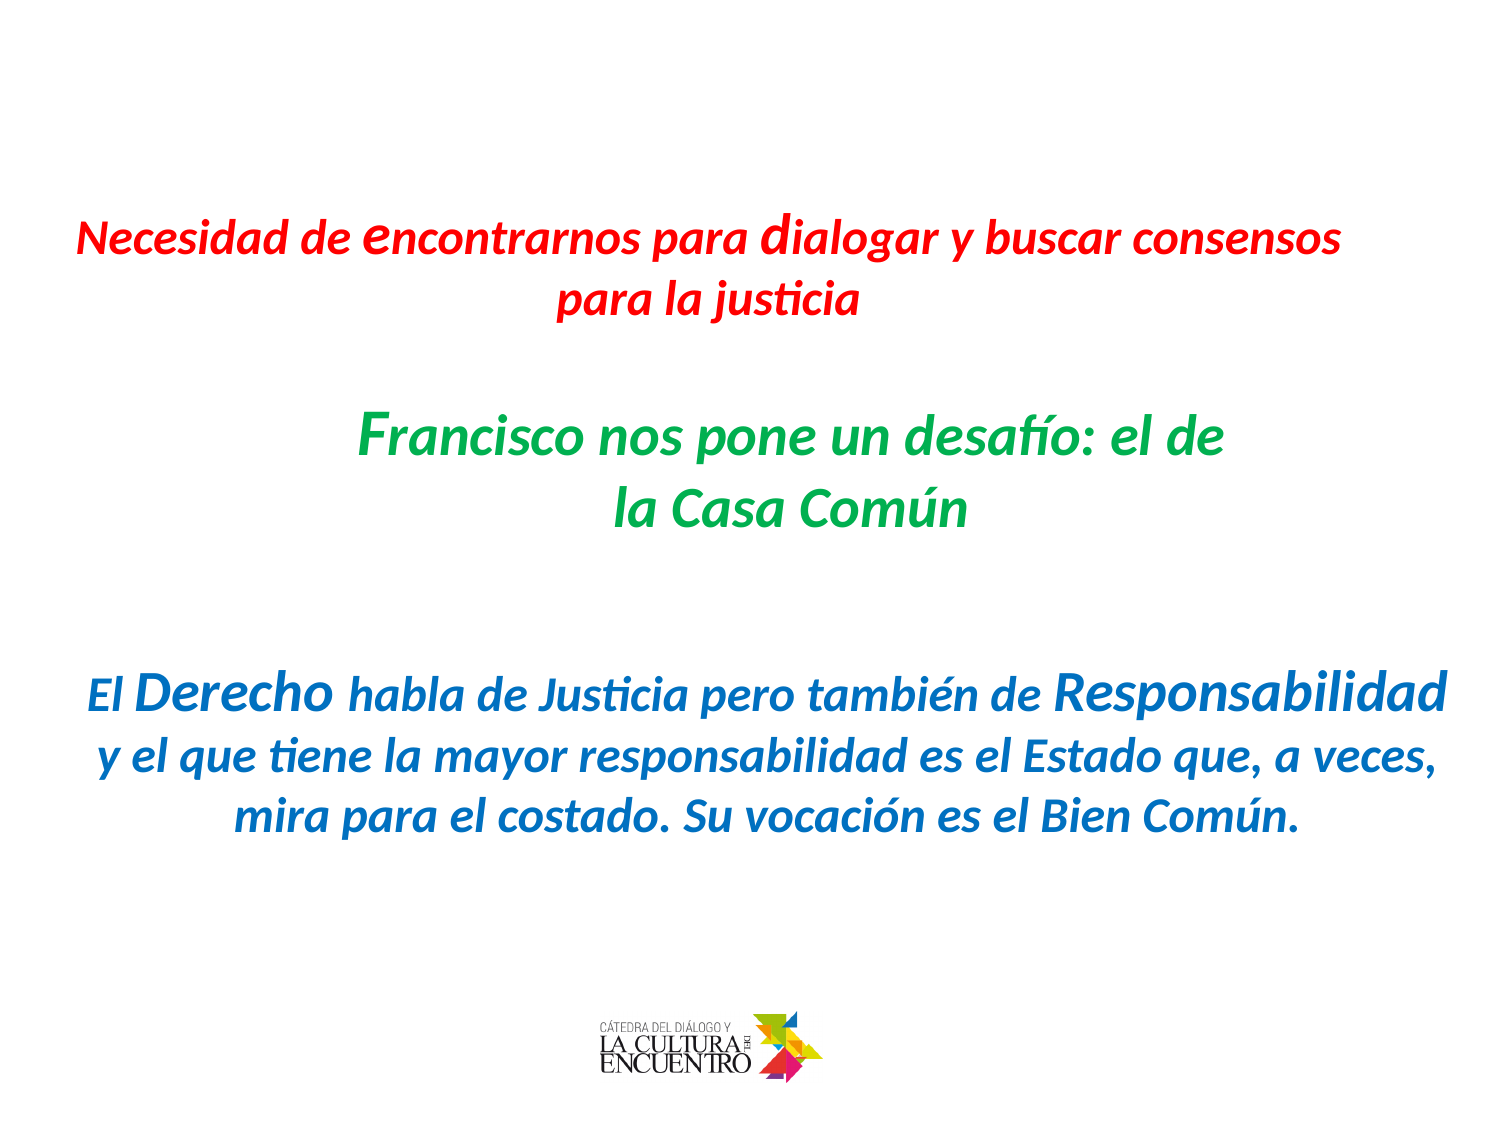

Necesidad de encontrarnos para dialogar y buscar consensos para la justicia
Francisco nos pone un desafío: el de la Casa Común
El Derecho habla de Justicia pero también de Responsabilidad y el que tiene la mayor responsabilidad es el Estado que, a veces, mira para el costado. Su vocación es el Bien Común.